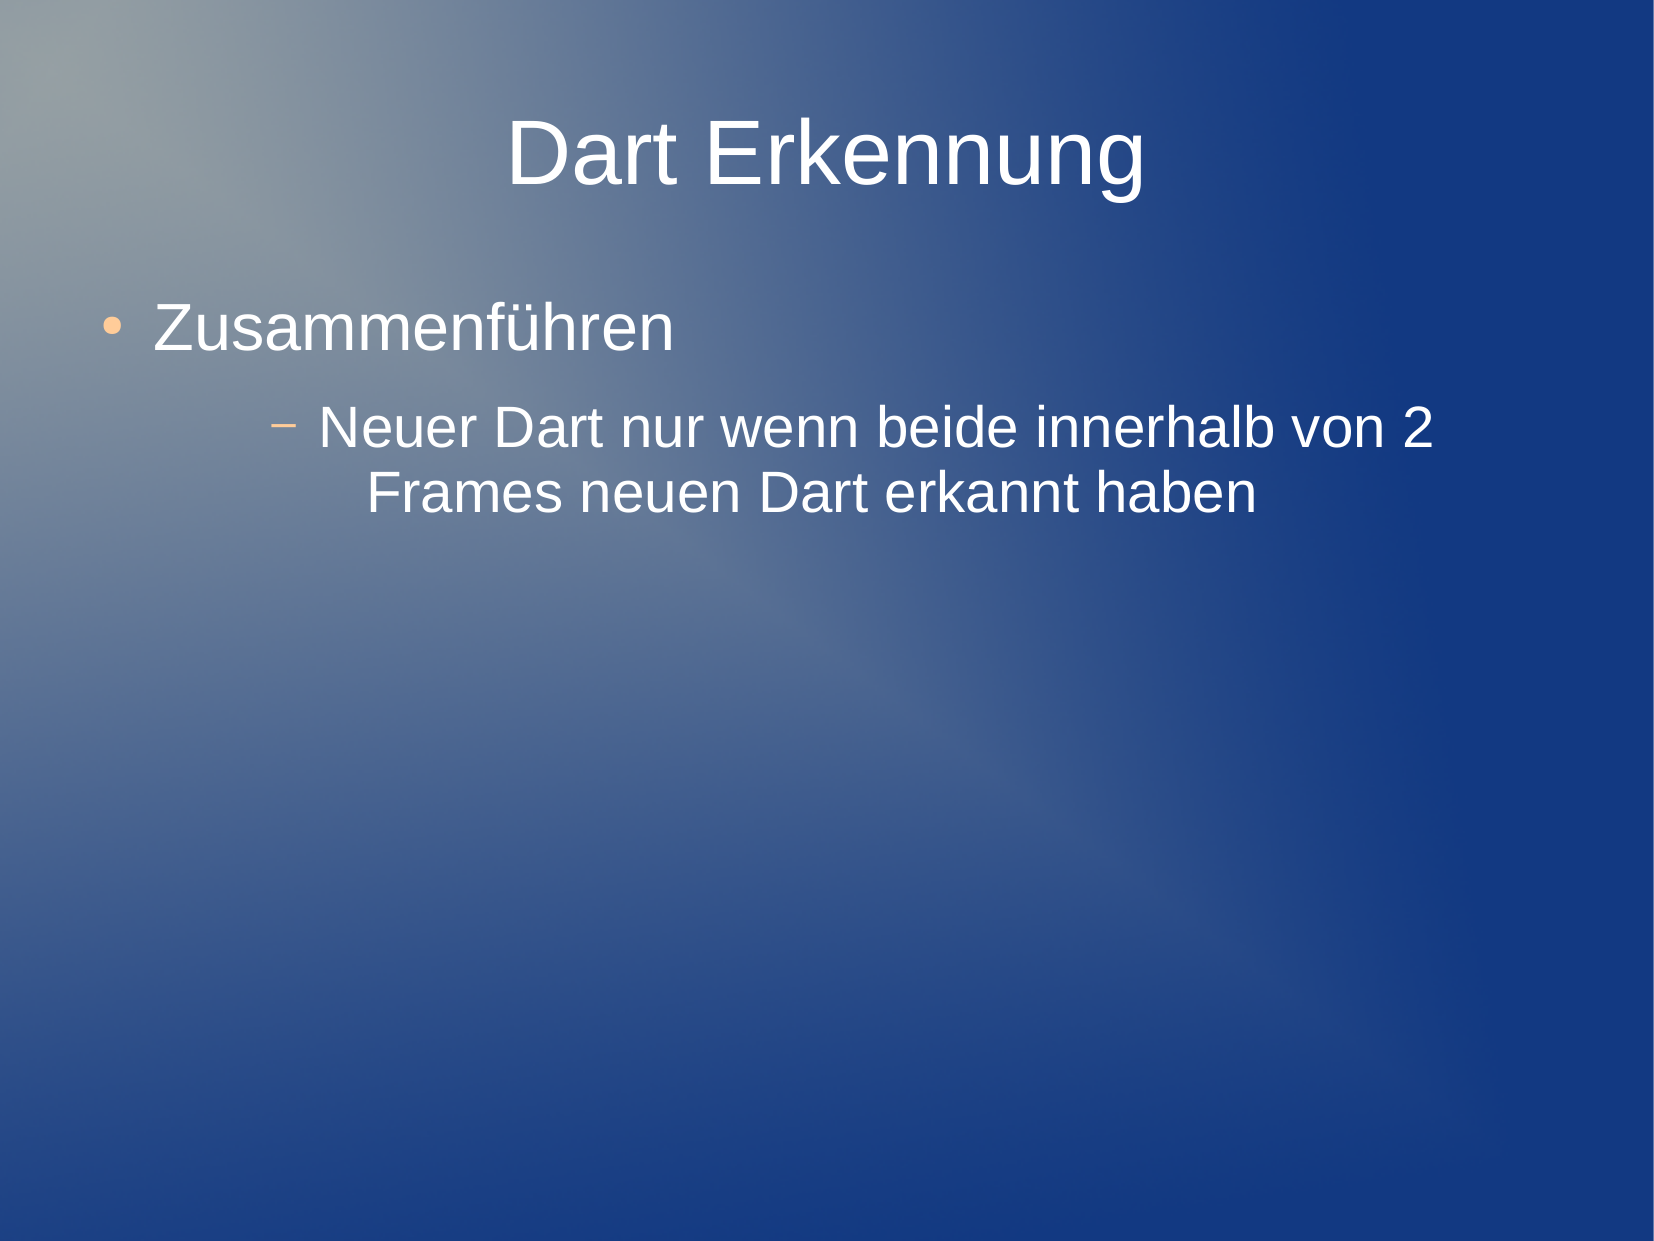

# Dart Erkennung
Zusammenführen
Neuer Dart nur wenn beide innerhalb von 2 Frames neuen Dart erkannt haben